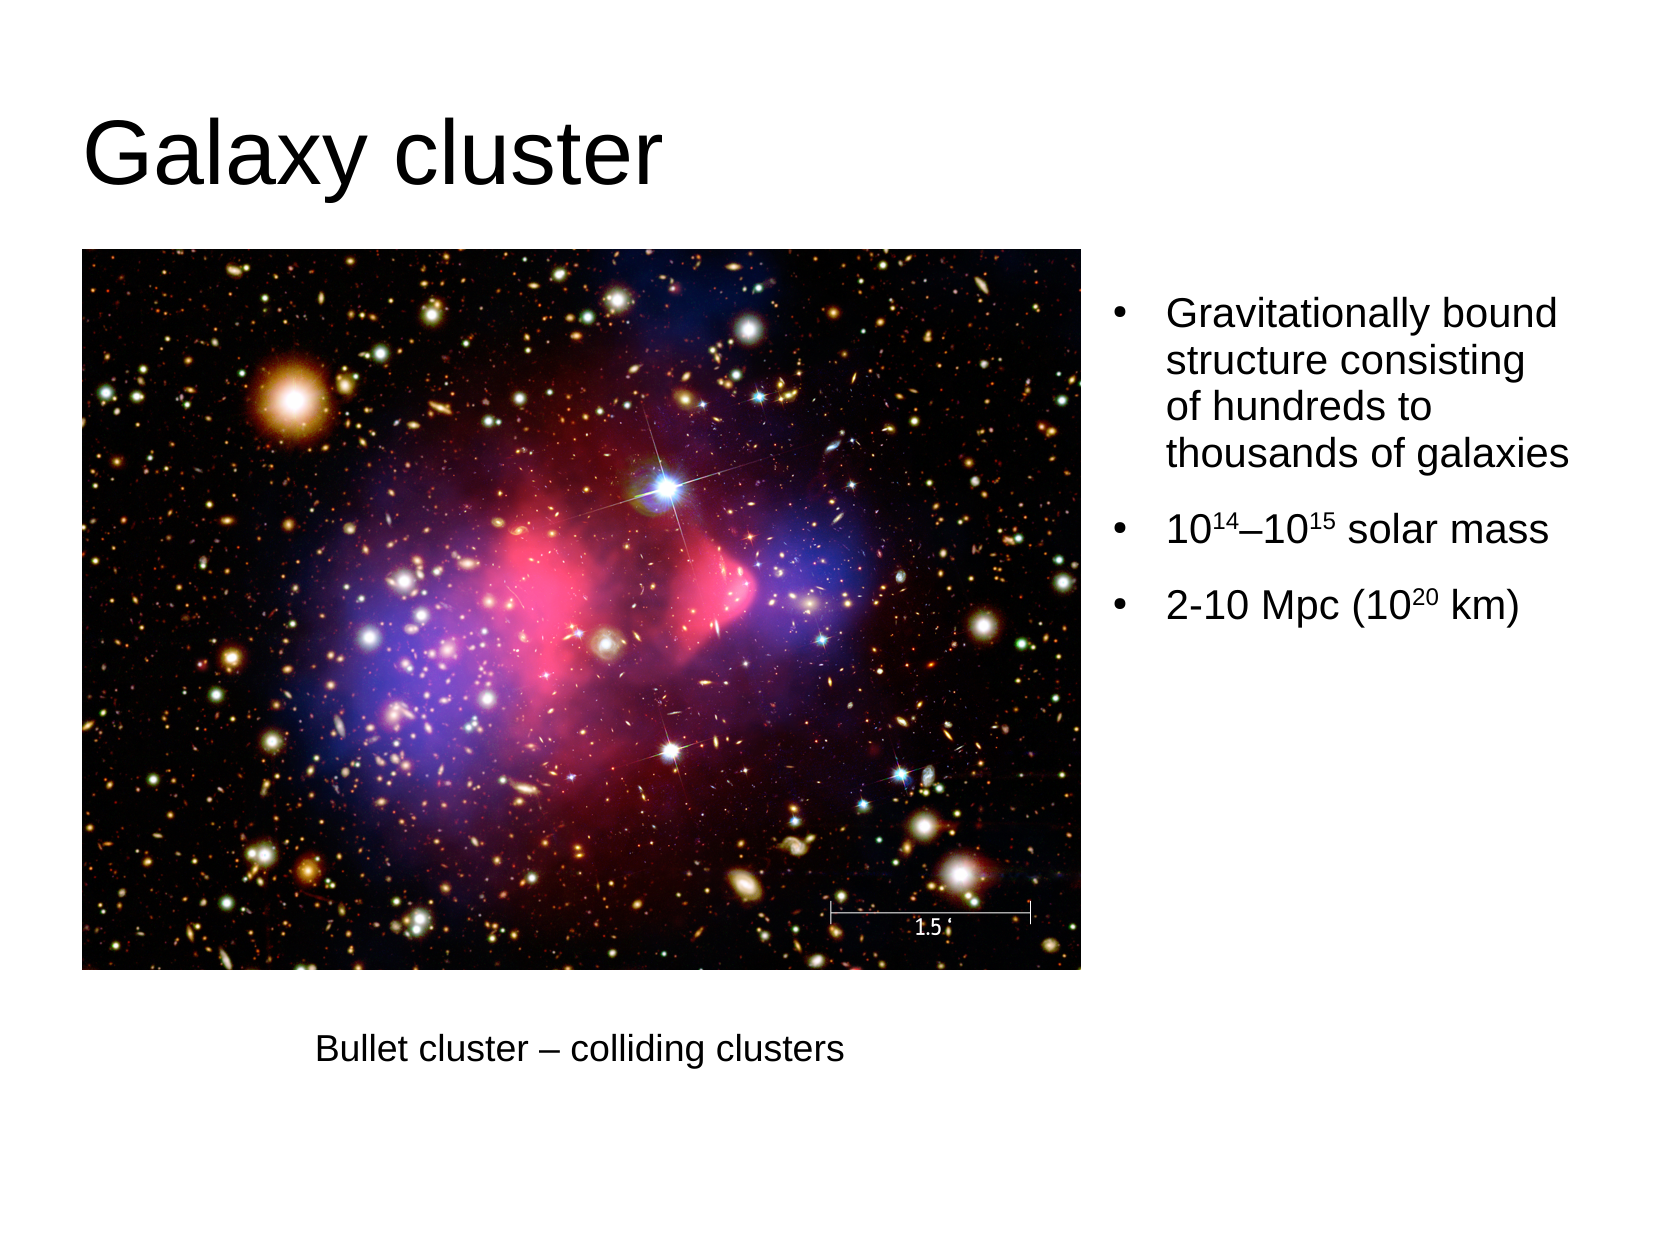

# Galaxy cluster
Gravitationally bound structure consisting of hundreds to thousands of galaxies
1014–1015 solar mass
2-10 Mpc (1020 km)
Bullet cluster – colliding clusters